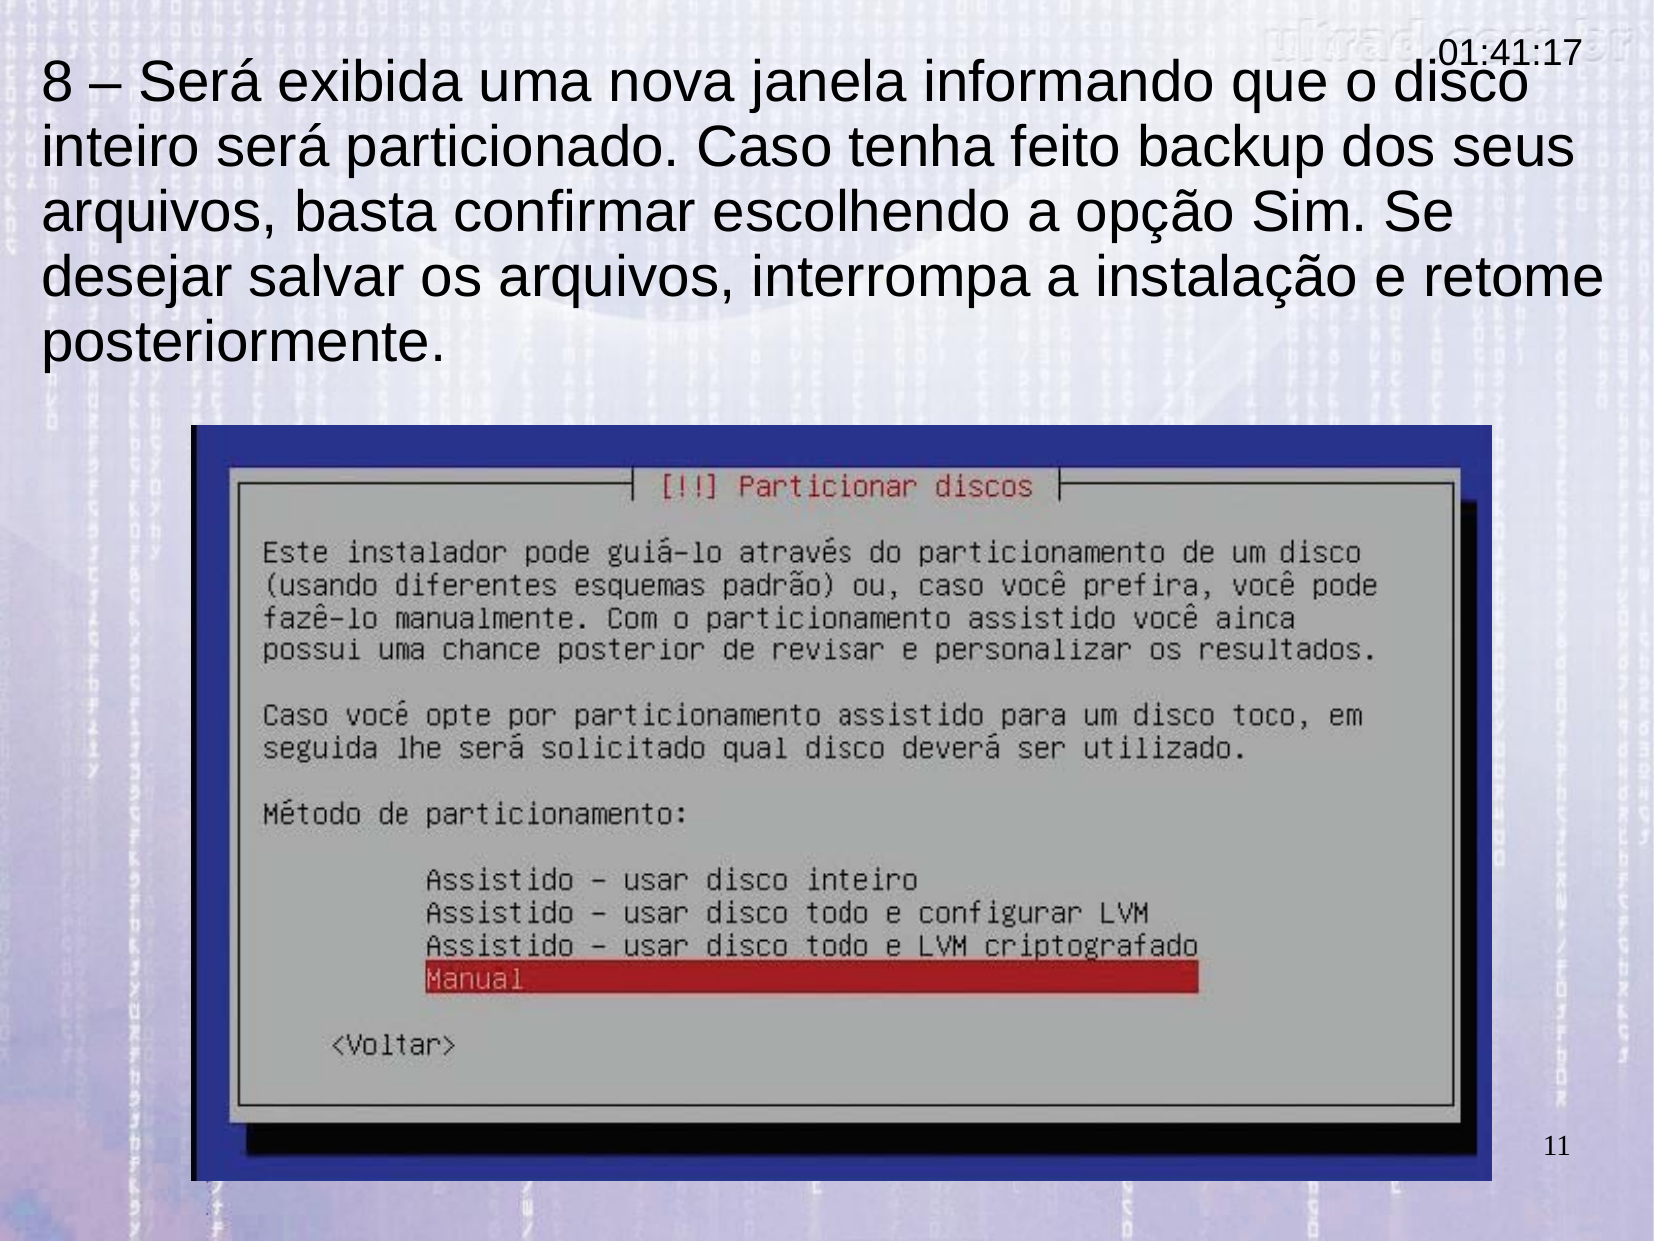

02:59:56
8 – Será exibida uma nova janela informando que o disco inteiro será particionado. Caso tenha feito backup dos seus arquivos, basta confirmar escolhendo a opção Sim. Se desejar salvar os arquivos, interrompa a instalação e retome posteriormente.
11